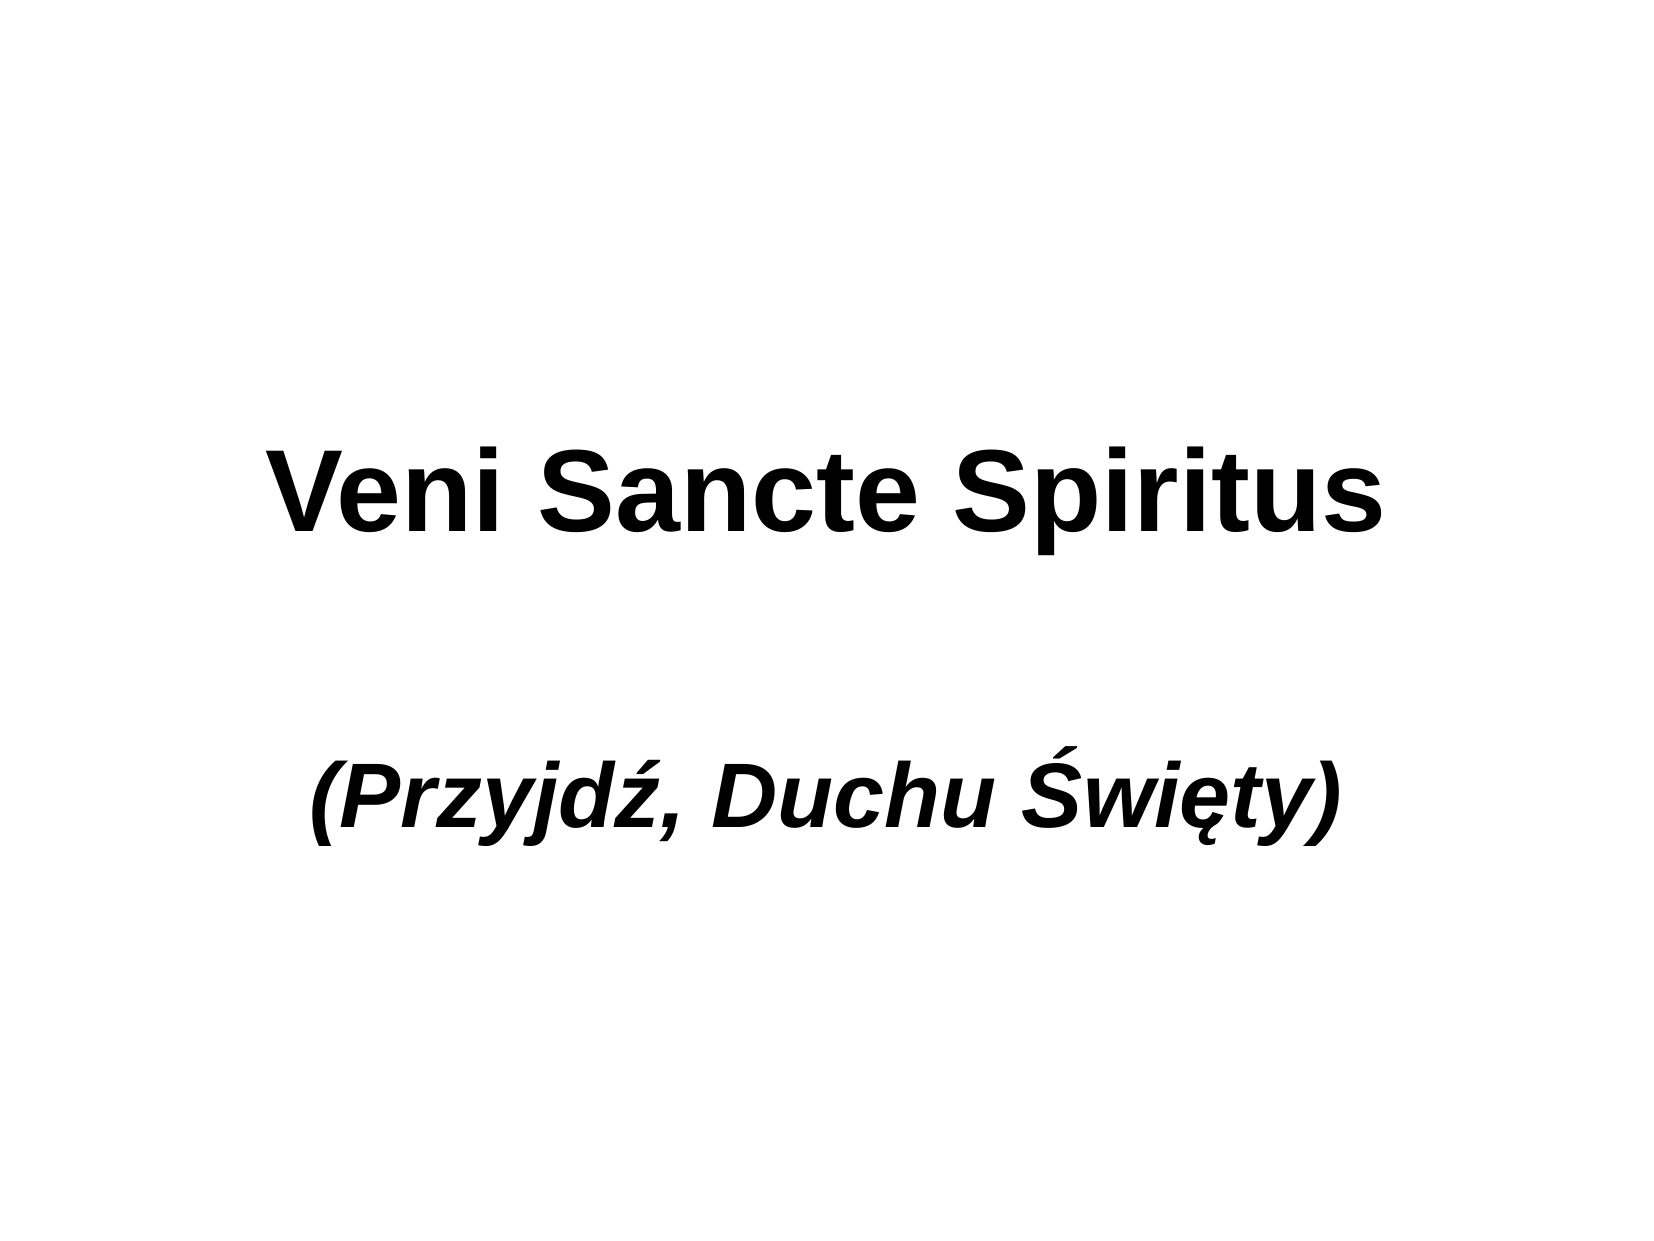

# Veni Sancte Spiritus
(Przyjdź, Duchu Święty)